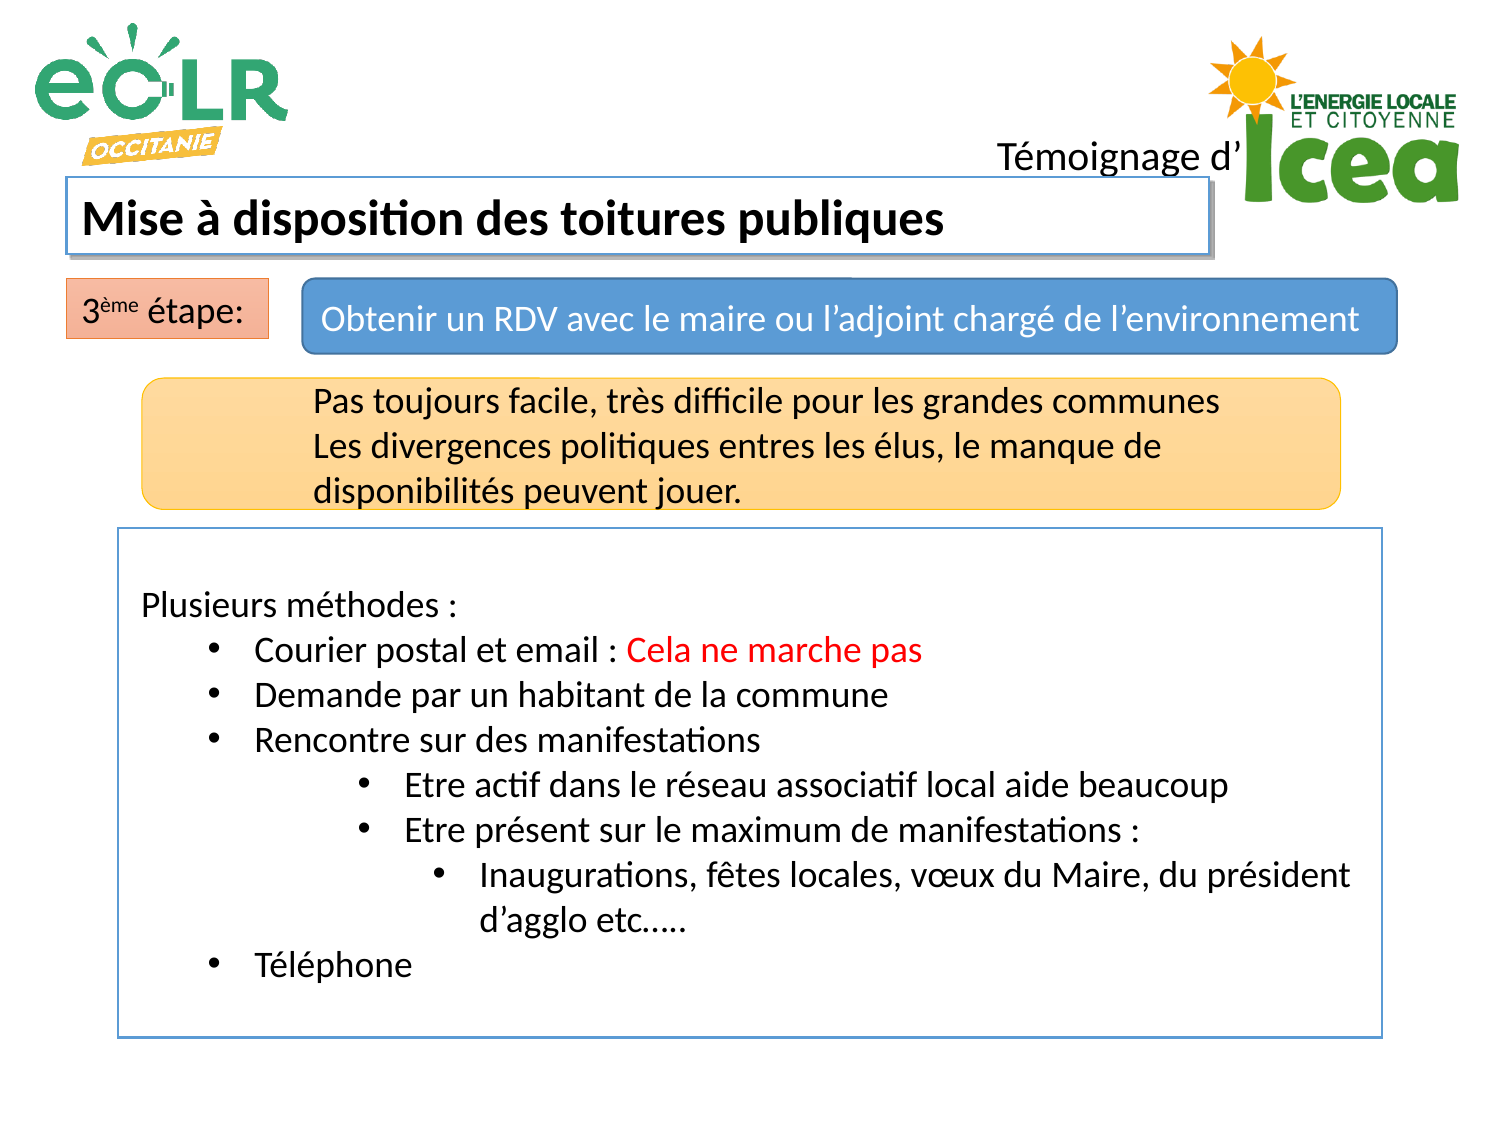

#
Mise à disposition des toitures publiques
3ème étape:
Obtenir un RDV avec le maire ou l’adjoint chargé de l’environnement
Pas toujours facile, très difficile pour les grandes communes
Les divergences politiques entres les élus, le manque de disponibilités peuvent jouer.
 Plusieurs méthodes :
Courier postal et email : Cela ne marche pas
Demande par un habitant de la commune
Rencontre sur des manifestations
Etre actif dans le réseau associatif local aide beaucoup
Etre présent sur le maximum de manifestations :
Inaugurations, fêtes locales, vœux du Maire, du président d’agglo etc…..
Téléphone